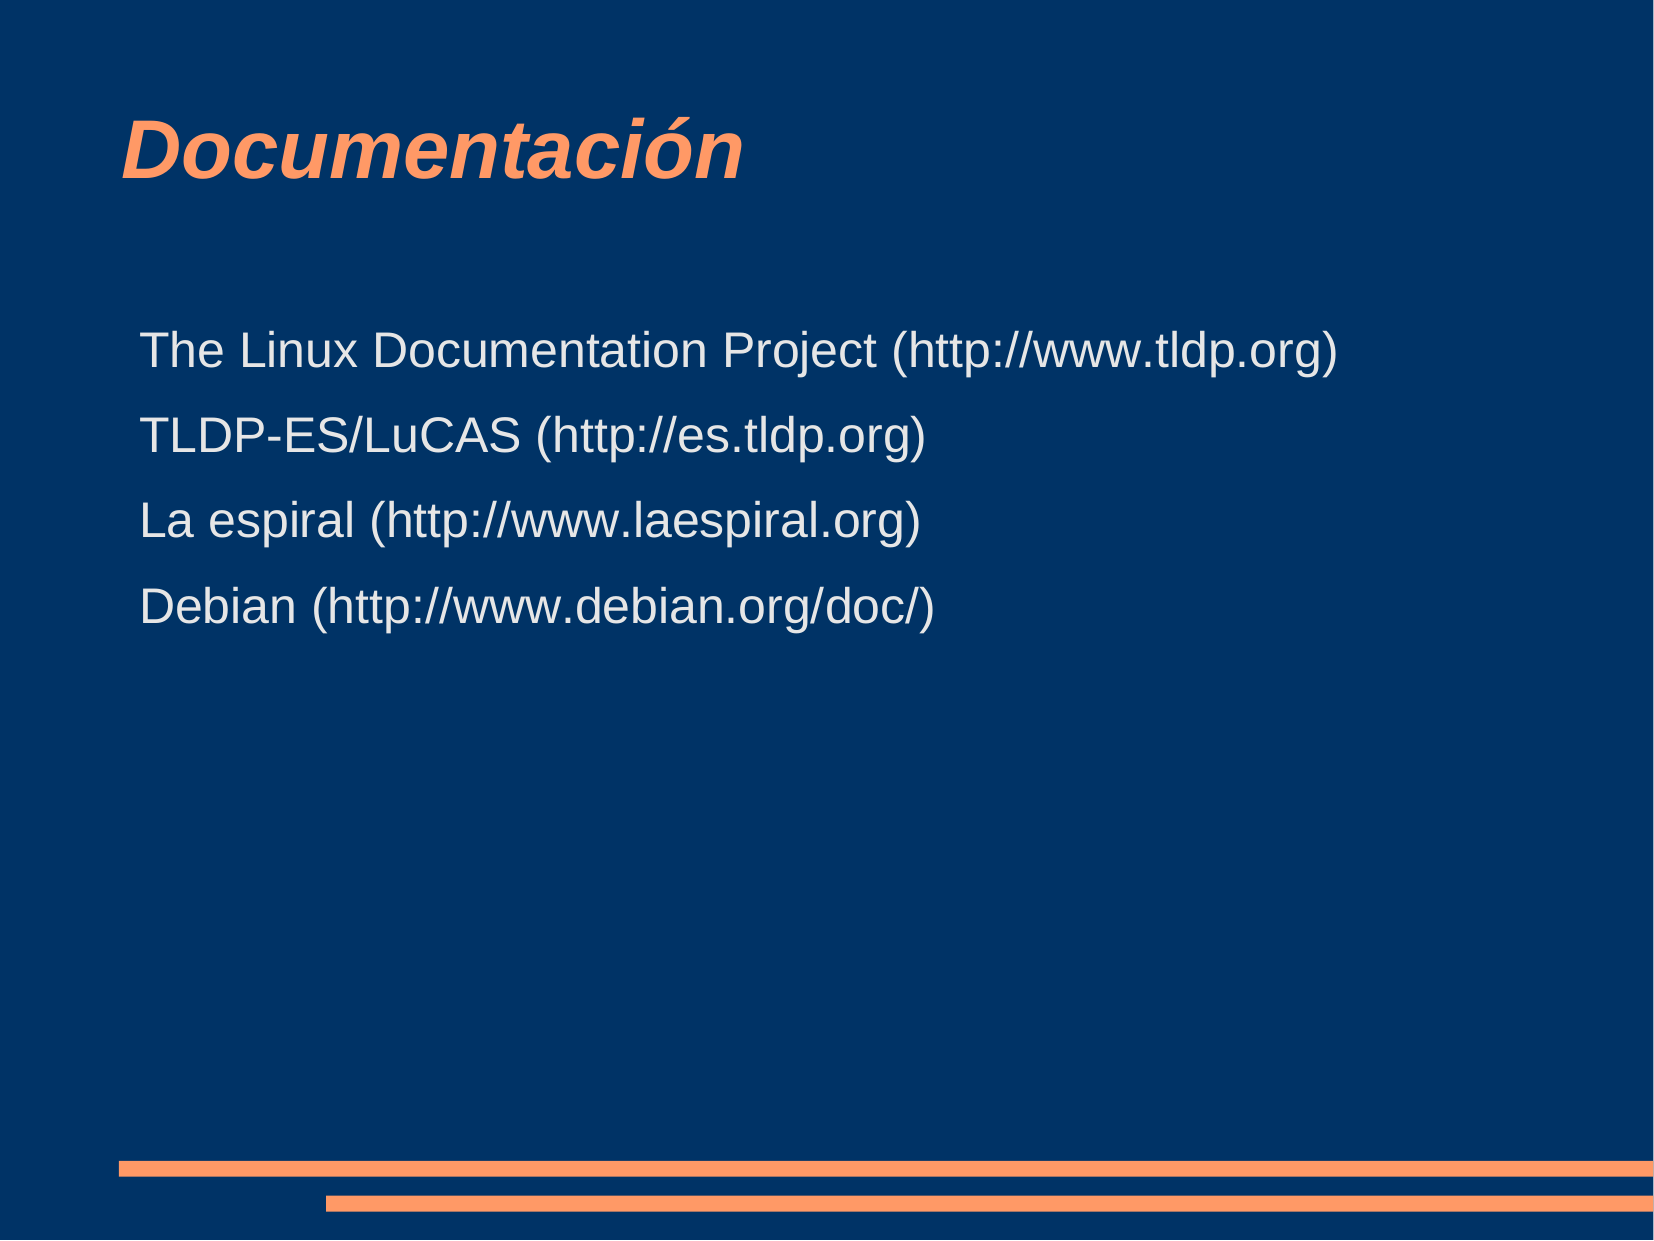

# Documentación
The Linux Documentation Project (http://www.tldp.org)
TLDP-ES/LuCAS (http://es.tldp.org)
La espiral (http://www.laespiral.org)
Debian (http://www.debian.org/doc/)